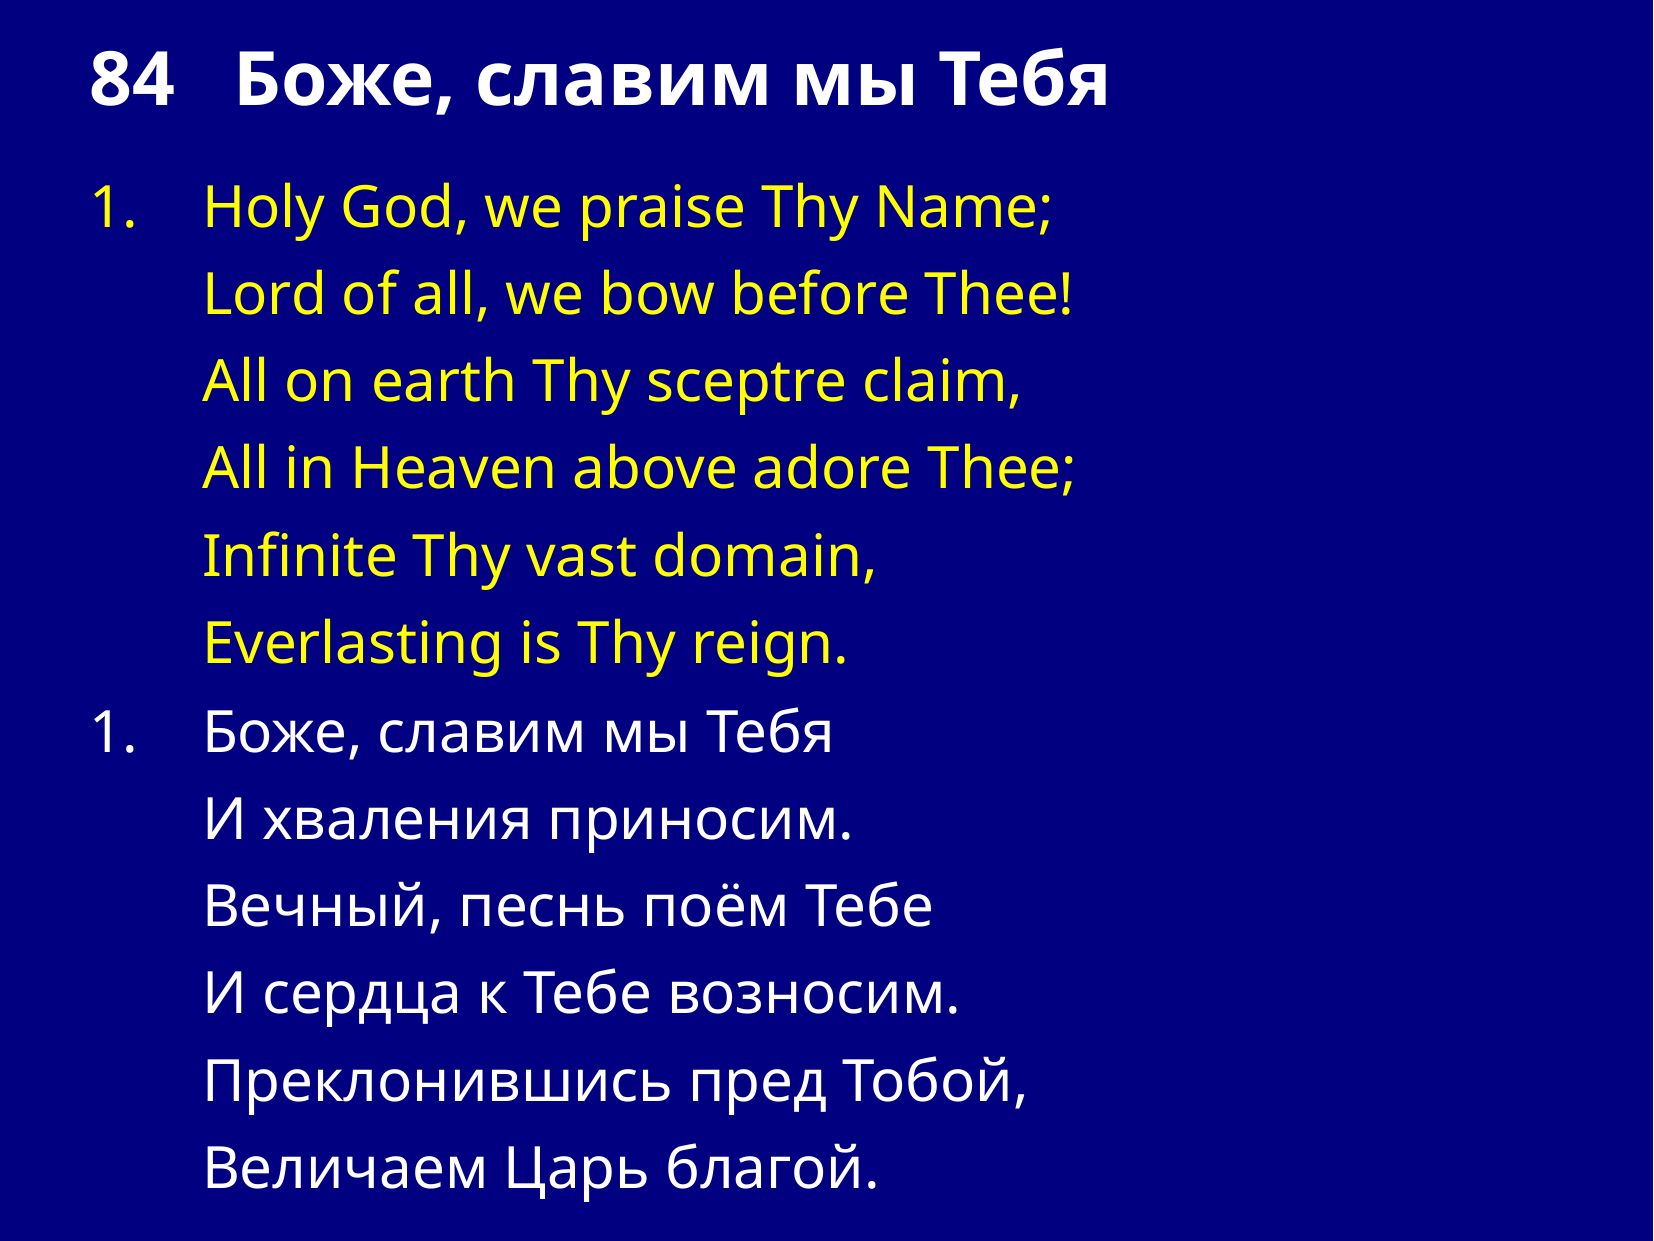

84 Боже, славим мы Тебя
1.	Holy God, we praise Thy Name;
	Lord of all, we bow before Thee!
	All on earth Thy sceptre claim,
	All in Heaven above adore Thee;
	Infinite Thy vast domain,
	Everlasting is Thy reign.
1.	Боже, славим мы Тебя
	И хваления приносим.
	Вечный, песнь поём Тебе
	И сердца к Тебе возносим.
	Преклонившись пред Тобой,
	Величаем Царь благой.